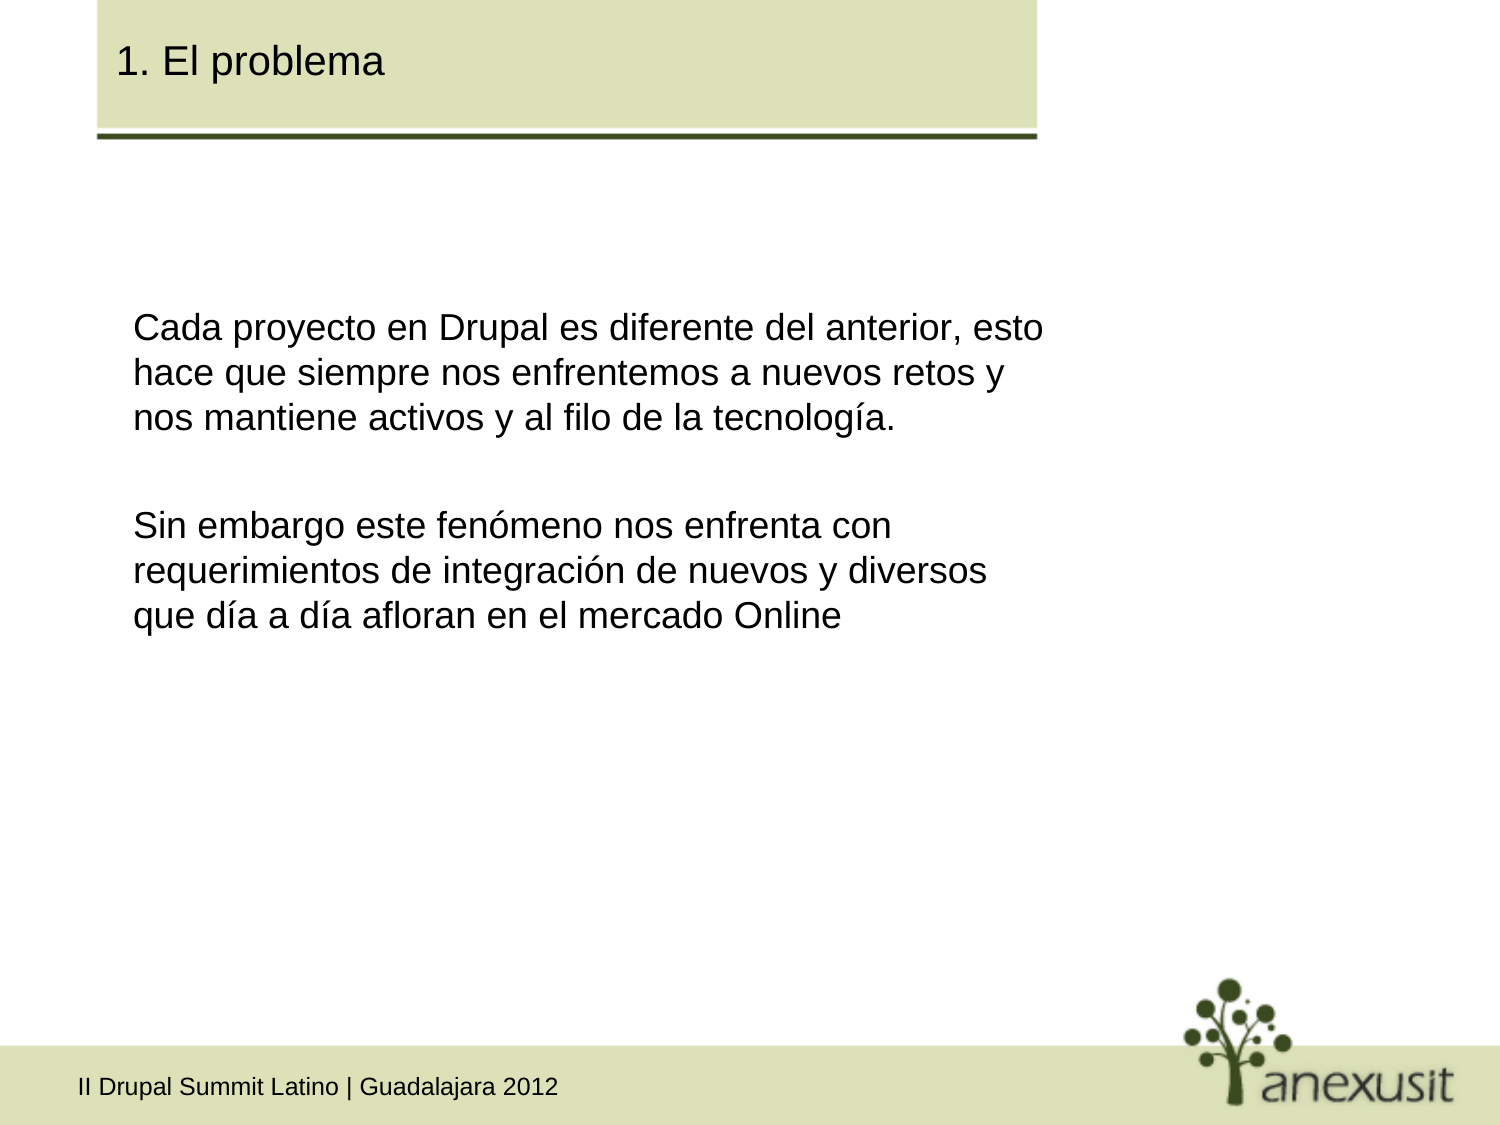

1. El problema
Cada proyecto en Drupal es diferente del anterior, esto hace que siempre nos enfrentemos a nuevos retos y nos mantiene activos y al filo de la tecnología.
Sin embargo este fenómeno nos enfrenta con requerimientos de integración de nuevos y diversos que día a día afloran en el mercado Online
II Drupal Summit Latino | Guadalajara 2012